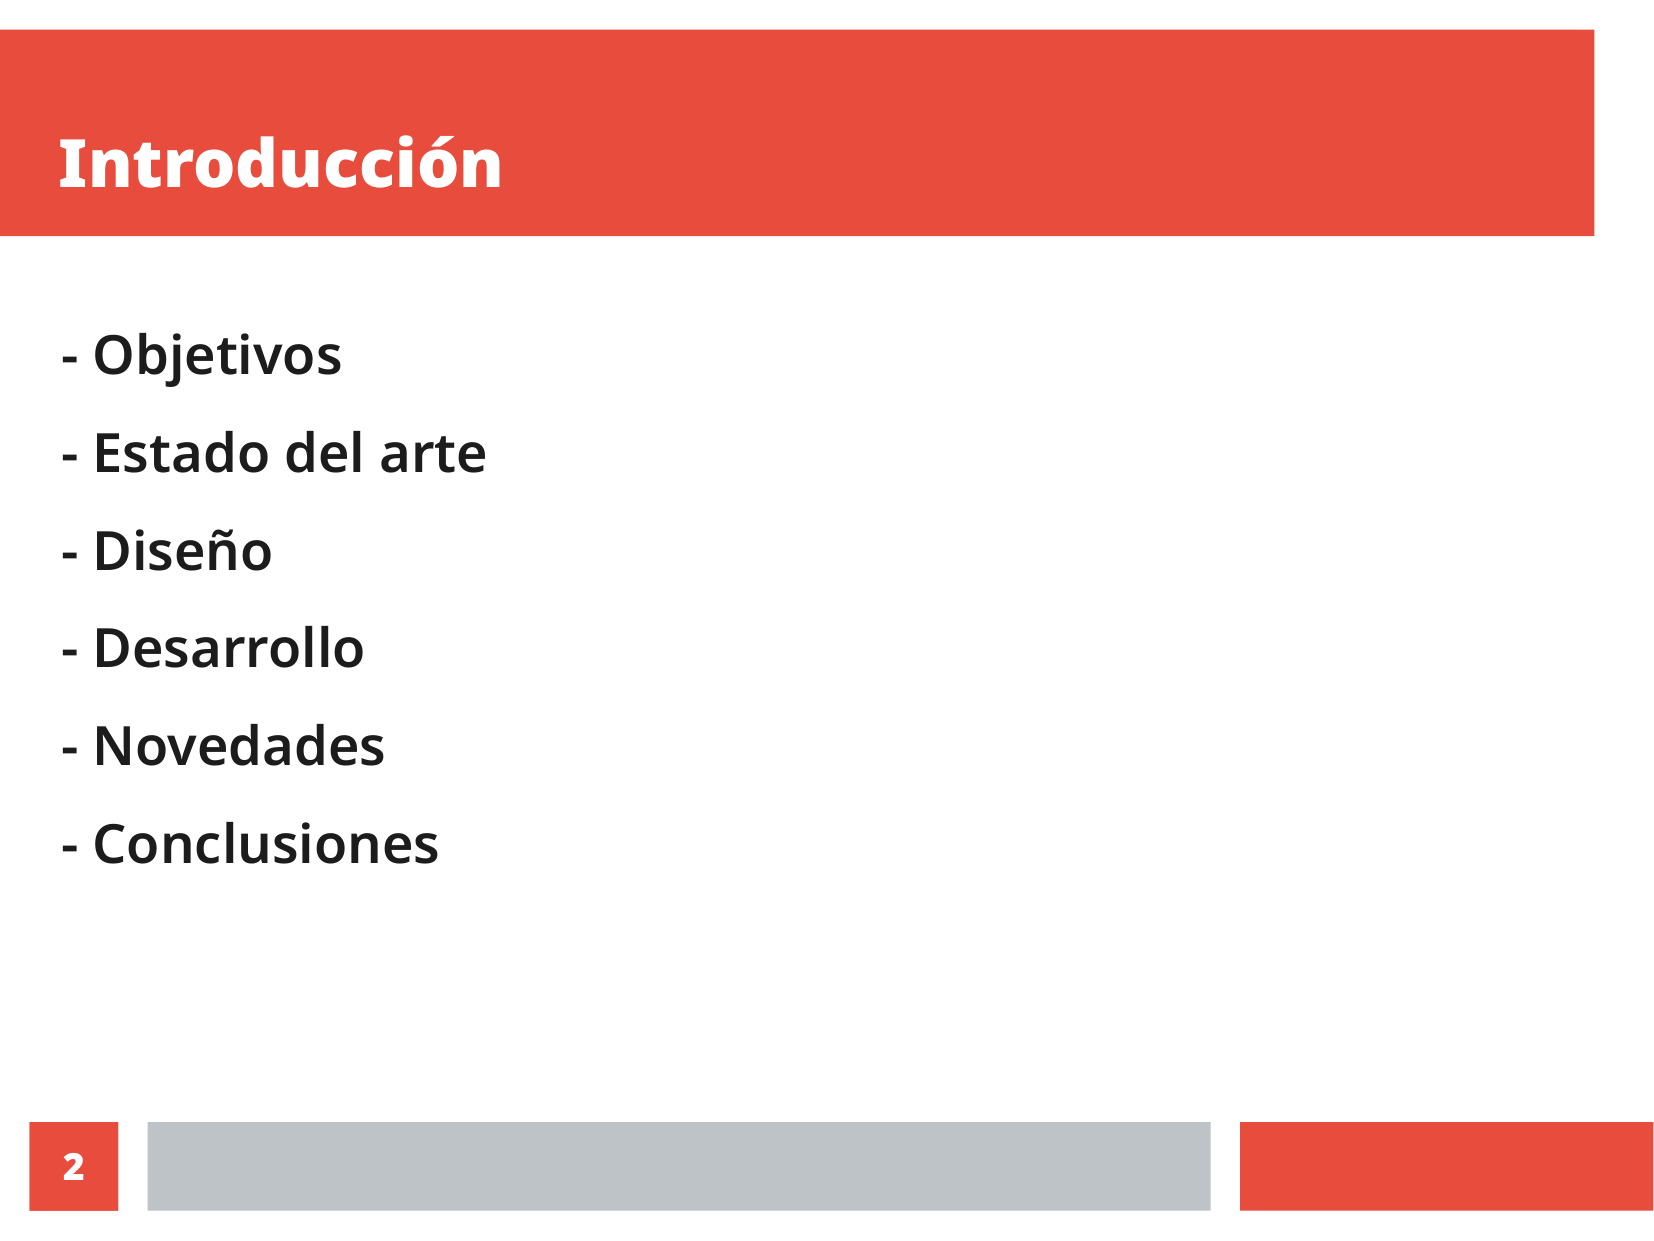

# Introducción
- Objetivos
- Estado del arte
- Diseño
- Desarrollo
- Novedades
- Conclusiones
2